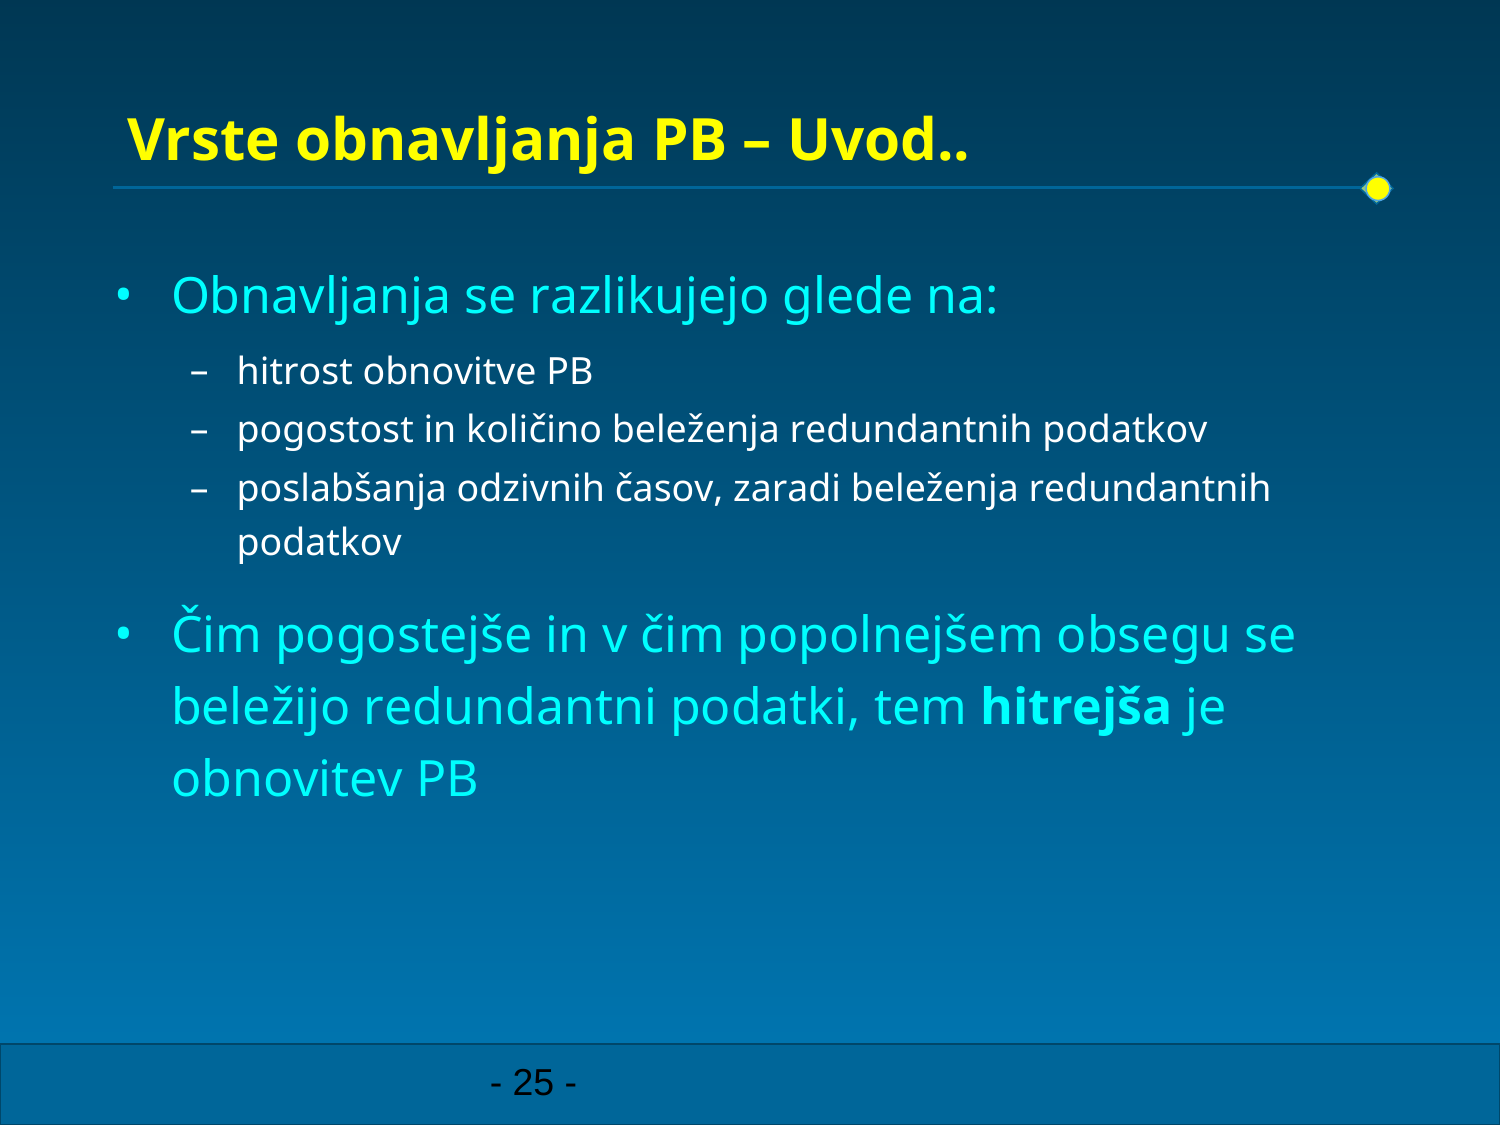

# Vrste obnavljanja PB – Uvod..
Obnavljanja se razlikujejo glede na:
hitrost obnovitve PB
pogostost in količino beleženja redundantnih podatkov
poslabšanja odzivnih časov, zaradi beleženja redundantnih podatkov
Čim pogostejše in v čim popolnejšem obsegu se beležijo redundantni podatki, tem hitrejša je obnovitev PB